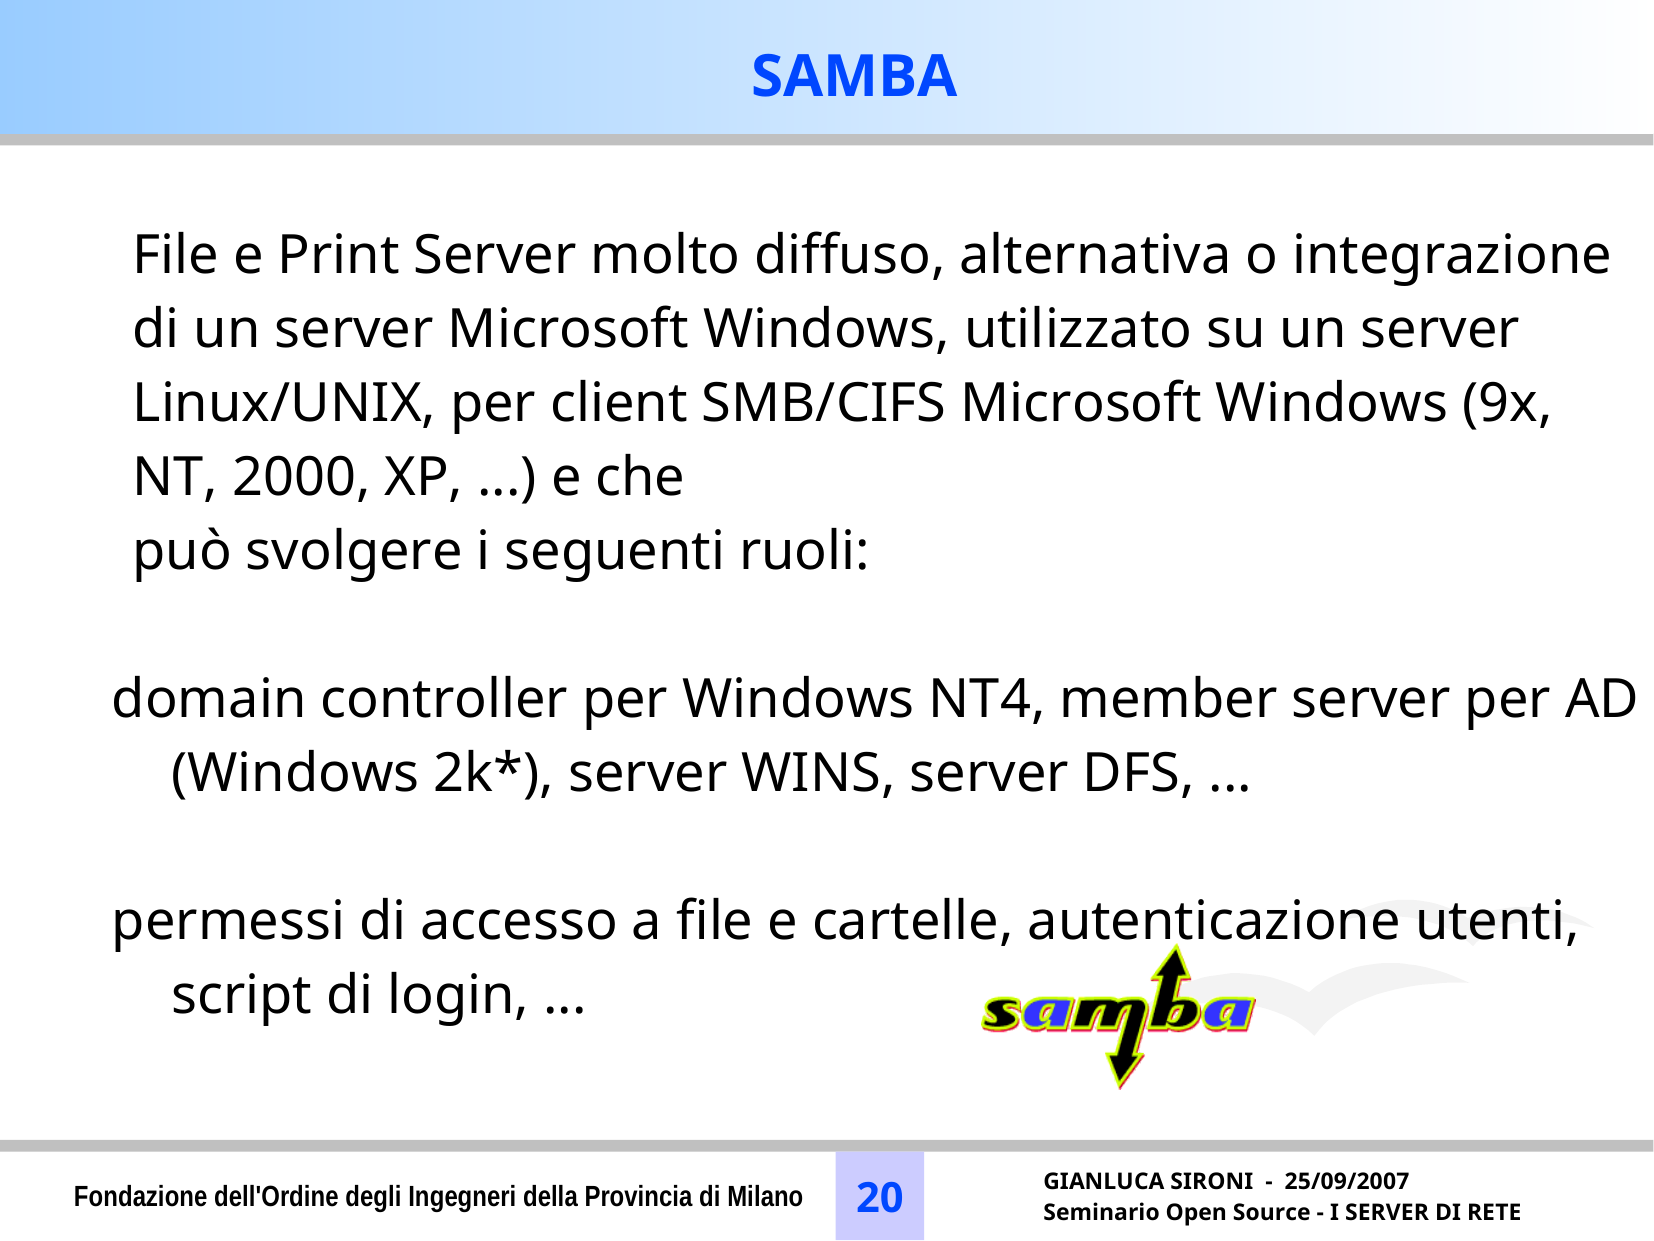

# SAMBA
File e Print Server molto diffuso, alternativa o integrazione di un server Microsoft Windows, utilizzato su un server Linux/UNIX, per client SMB/CIFS Microsoft Windows (9x, NT, 2000, XP, ...) e che
può svolgere i seguenti ruoli:
domain controller per Windows NT4, member server per AD (Windows 2k*), server WINS, server DFS, ...
permessi di accesso a file e cartelle, autenticazione utenti, script di login, ...